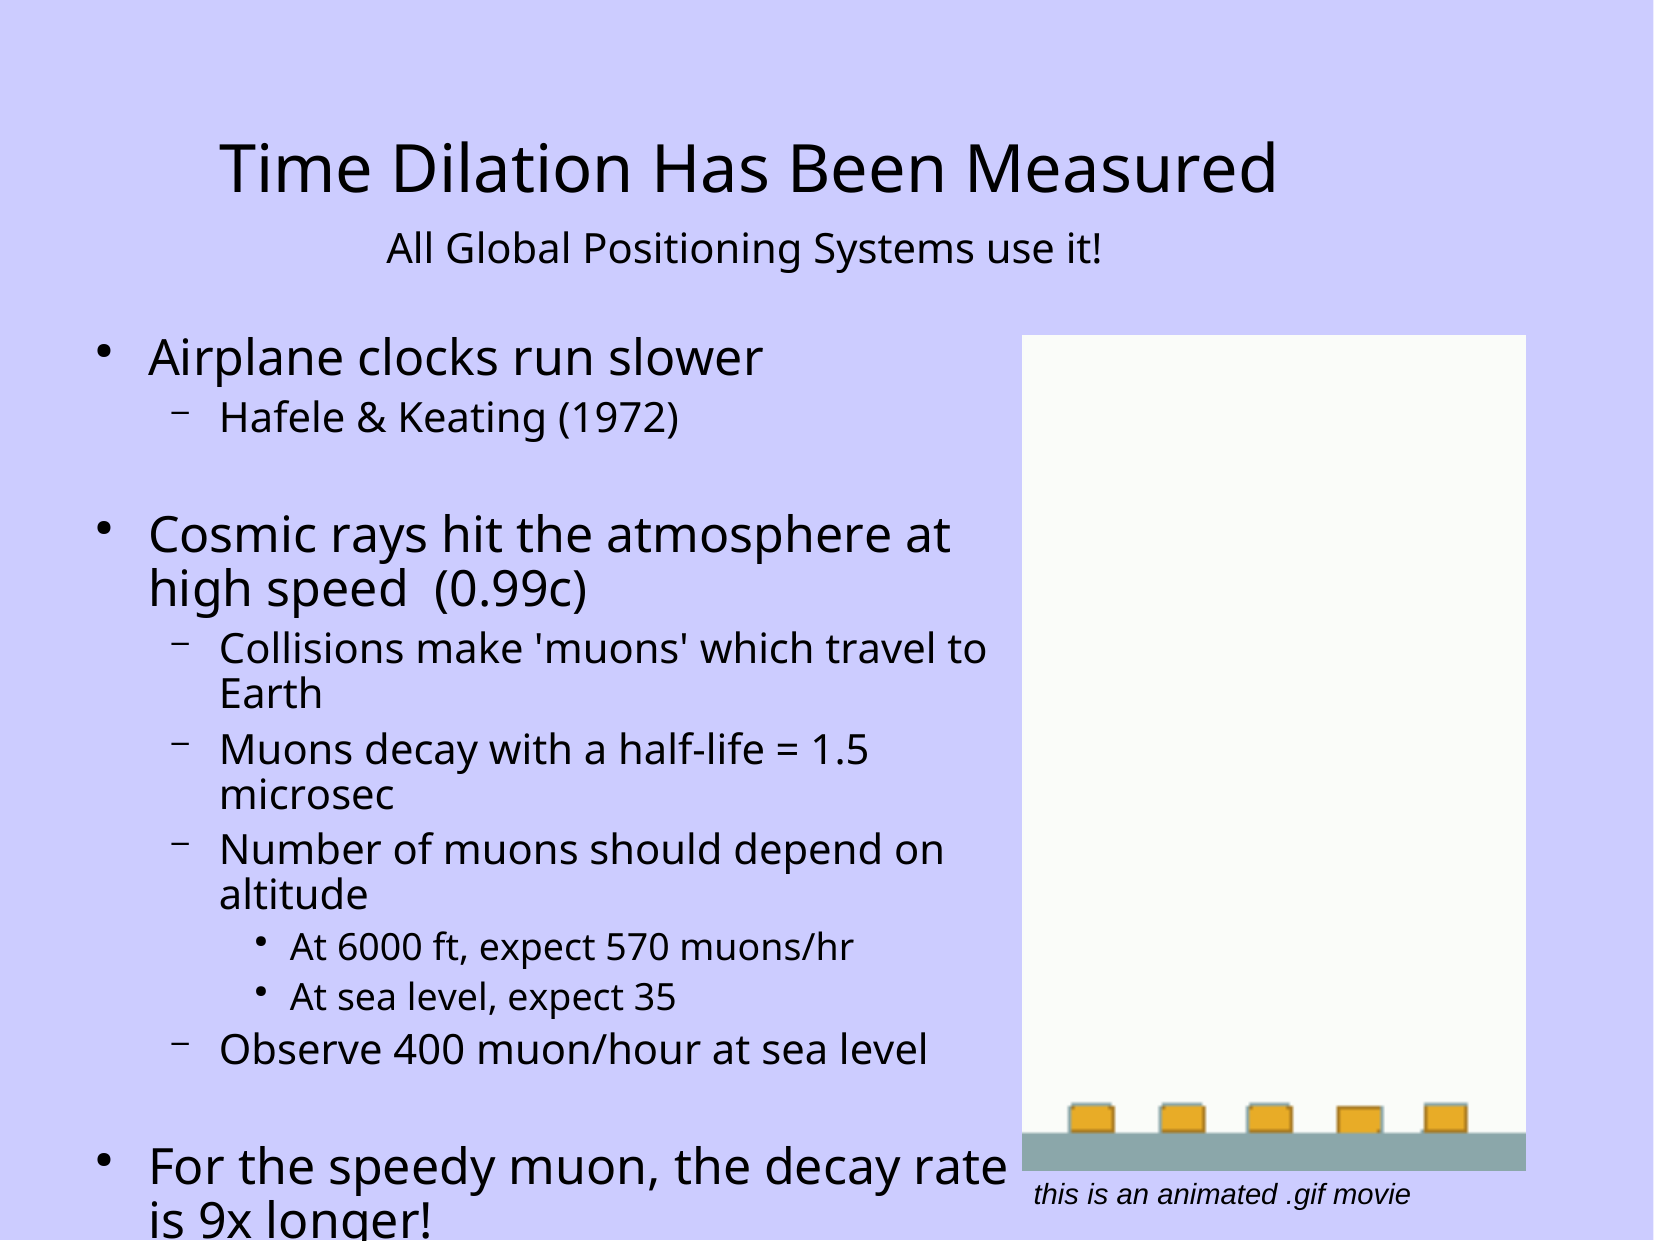

# Time Dilation Has Been Measured All Global Positioning Systems use it!
Airplane clocks run slower
Hafele & Keating (1972)
Cosmic rays hit the atmosphere at high speed (0.99c)
Collisions make 'muons' which travel to Earth
Muons decay with a half-life = 1.5 microsec
Number of muons should depend on altitude
At 6000 ft, expect 570 muons/hr
At sea level, expect 35
Observe 400 muon/hour at sea level
For the speedy muon, the decay rate is 9x longer!
this is an animated .gif movie